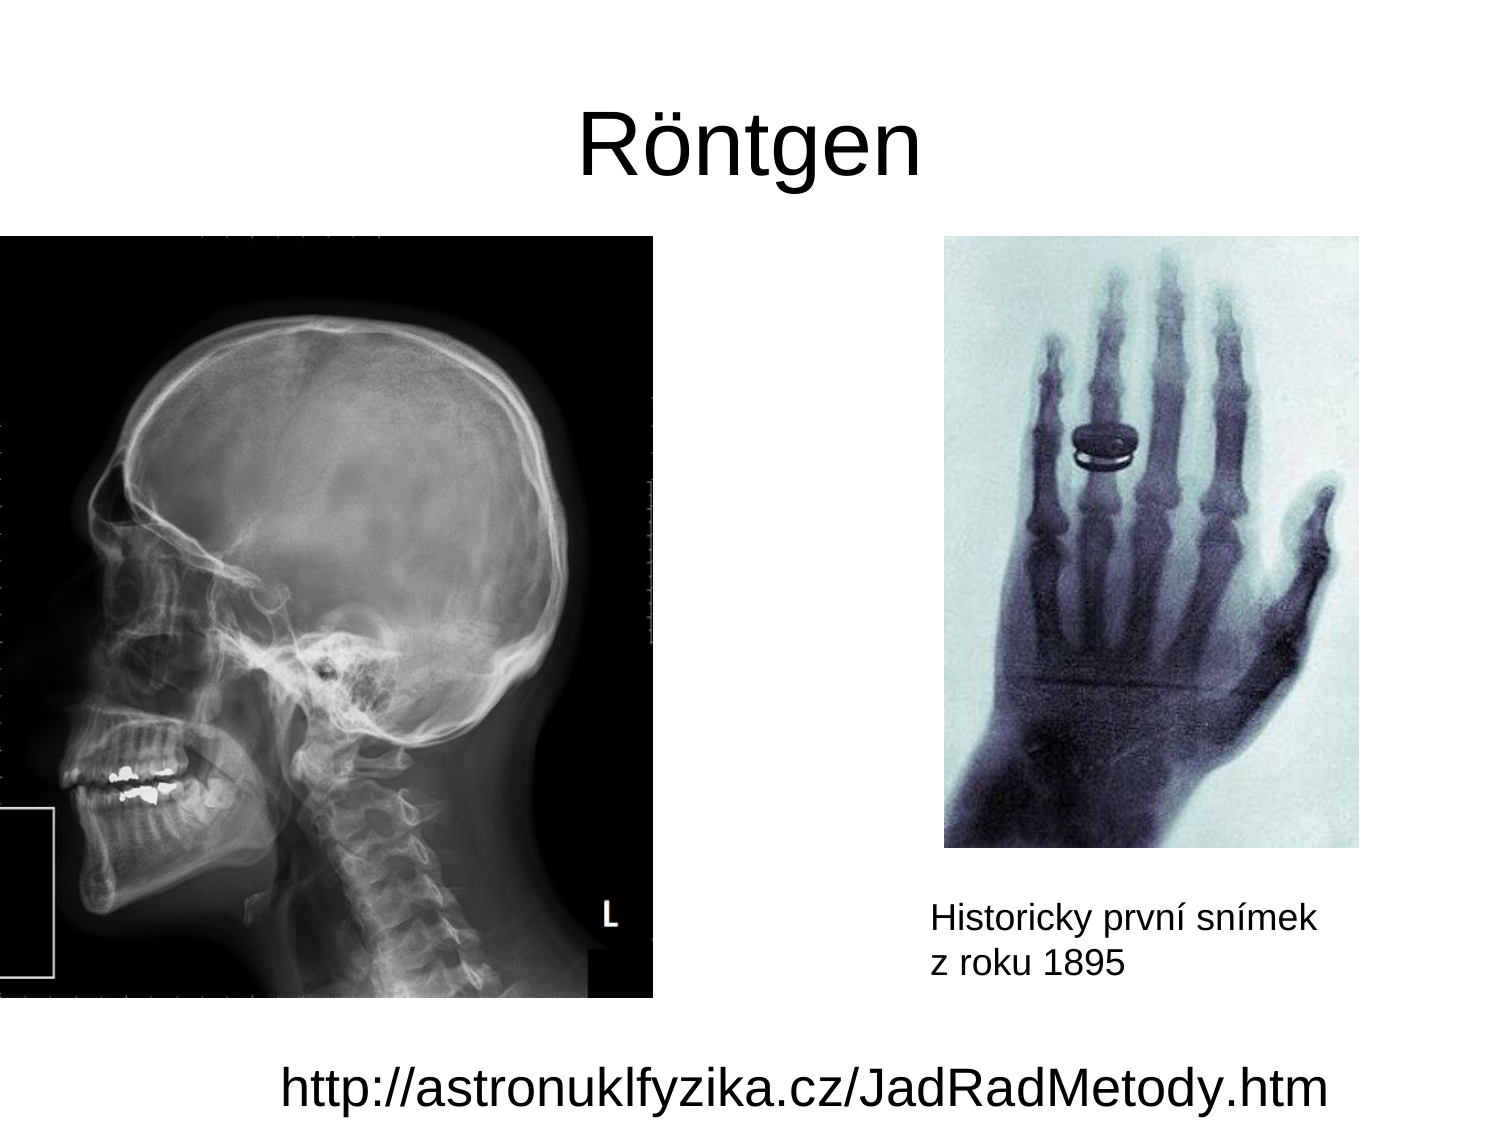

# Röntgen
Historicky první snímek
z roku 1895
http://astronuklfyzika.cz/JadRadMetody.htm